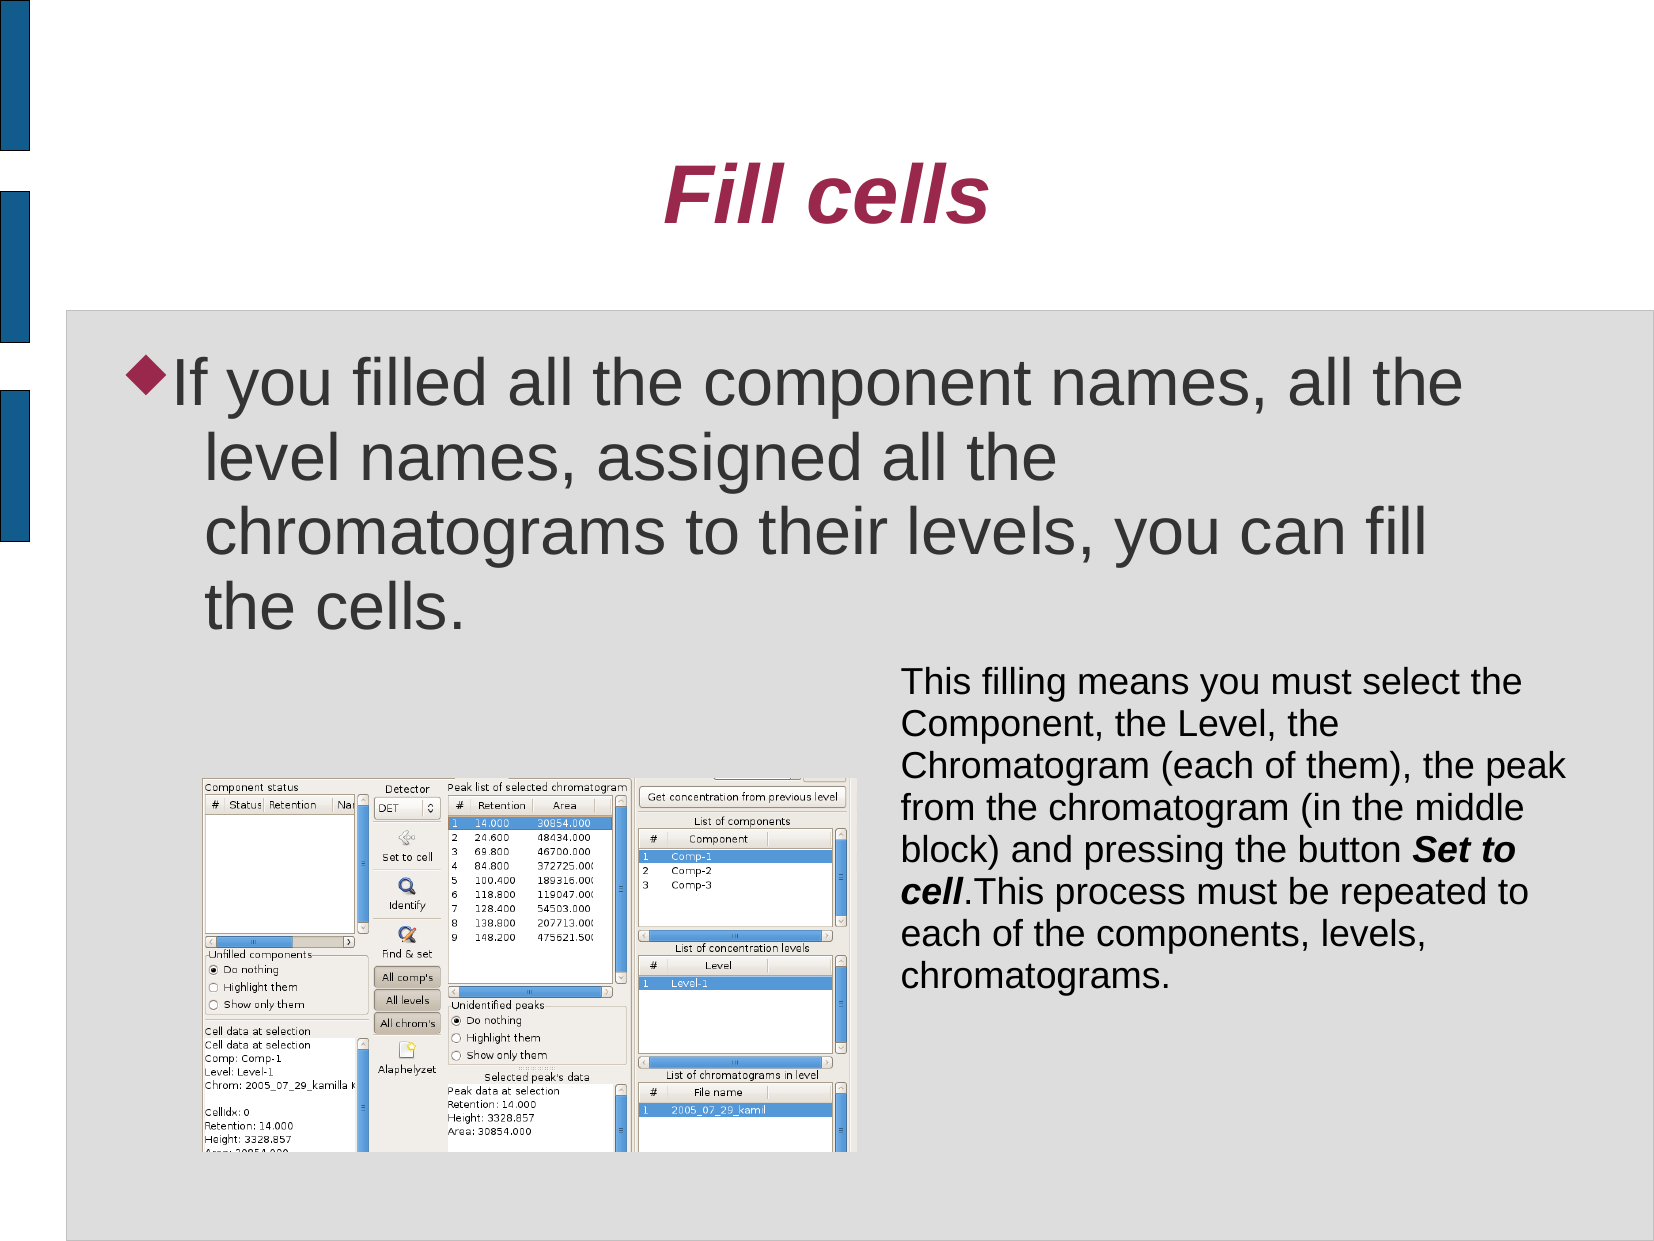

# Fill cells
If you filled all the component names, all the level names, assigned all the chromatograms to their levels, you can fill the cells.
This filling means you must select the Component, the Level, the Chromatogram (each of them), the peak from the chromatogram (in the middle block) and pressing the button Set to cell.This process must be repeated to each of the components, levels, chromatograms.